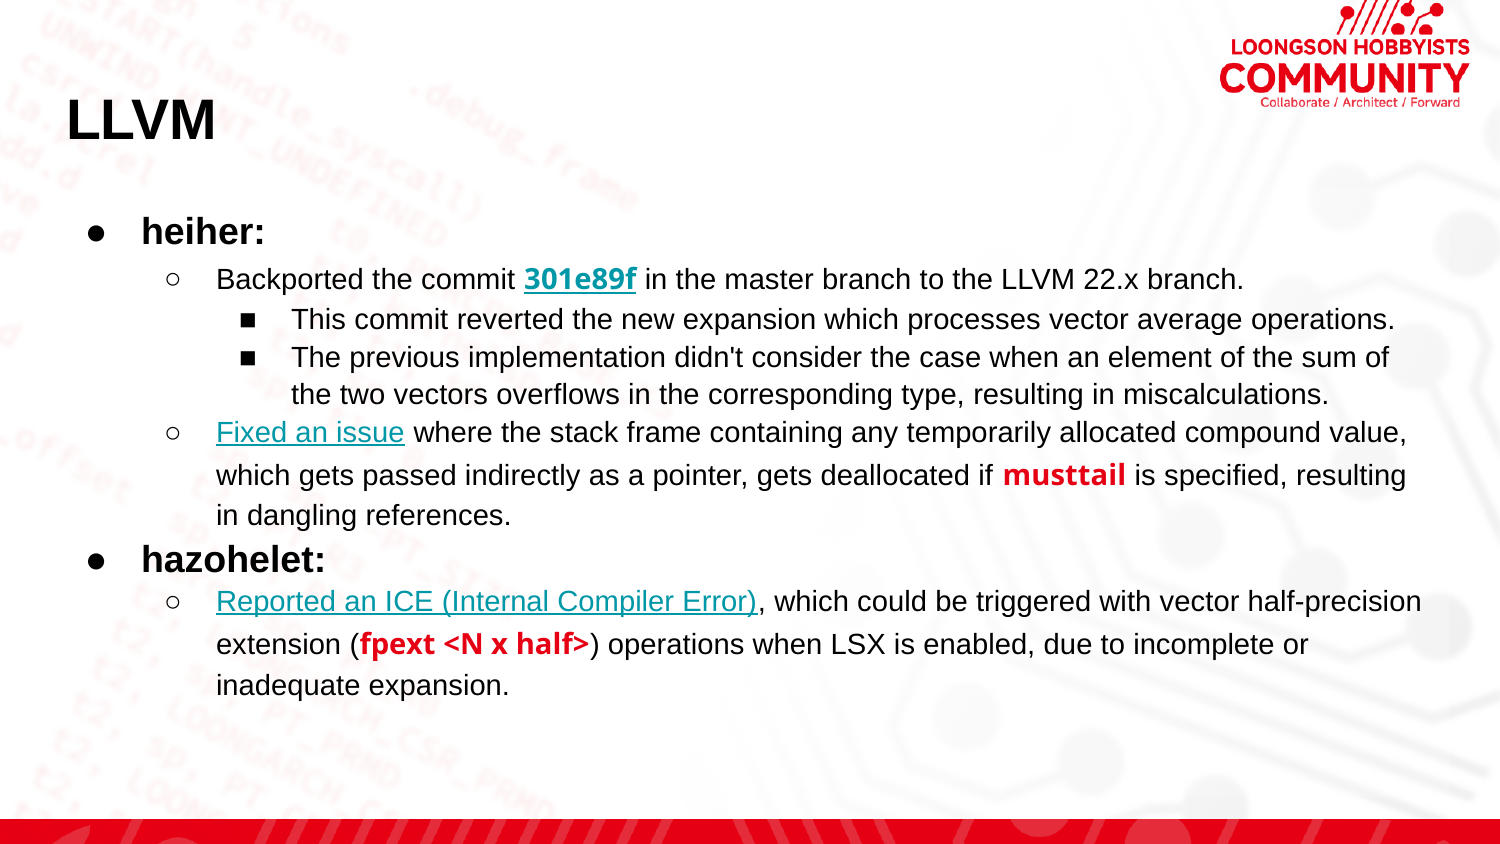

# LLVM
heiher:
Backported the commit 301e89f in the master branch to the LLVM 22.x branch.
This commit reverted the new expansion which processes vector average operations.
The previous implementation didn't consider the case when an element of the sum of the two vectors overflows in the corresponding type, resulting in miscalculations.
Fixed an issue where the stack frame containing any temporarily allocated compound value, which gets passed indirectly as a pointer, gets deallocated if musttail is specified, resulting in dangling references.
hazohelet:
Reported an ICE (Internal Compiler Error), which could be triggered with vector half-precision extension (fpext <N x half>) operations when LSX is enabled, due to incomplete or inadequate expansion.